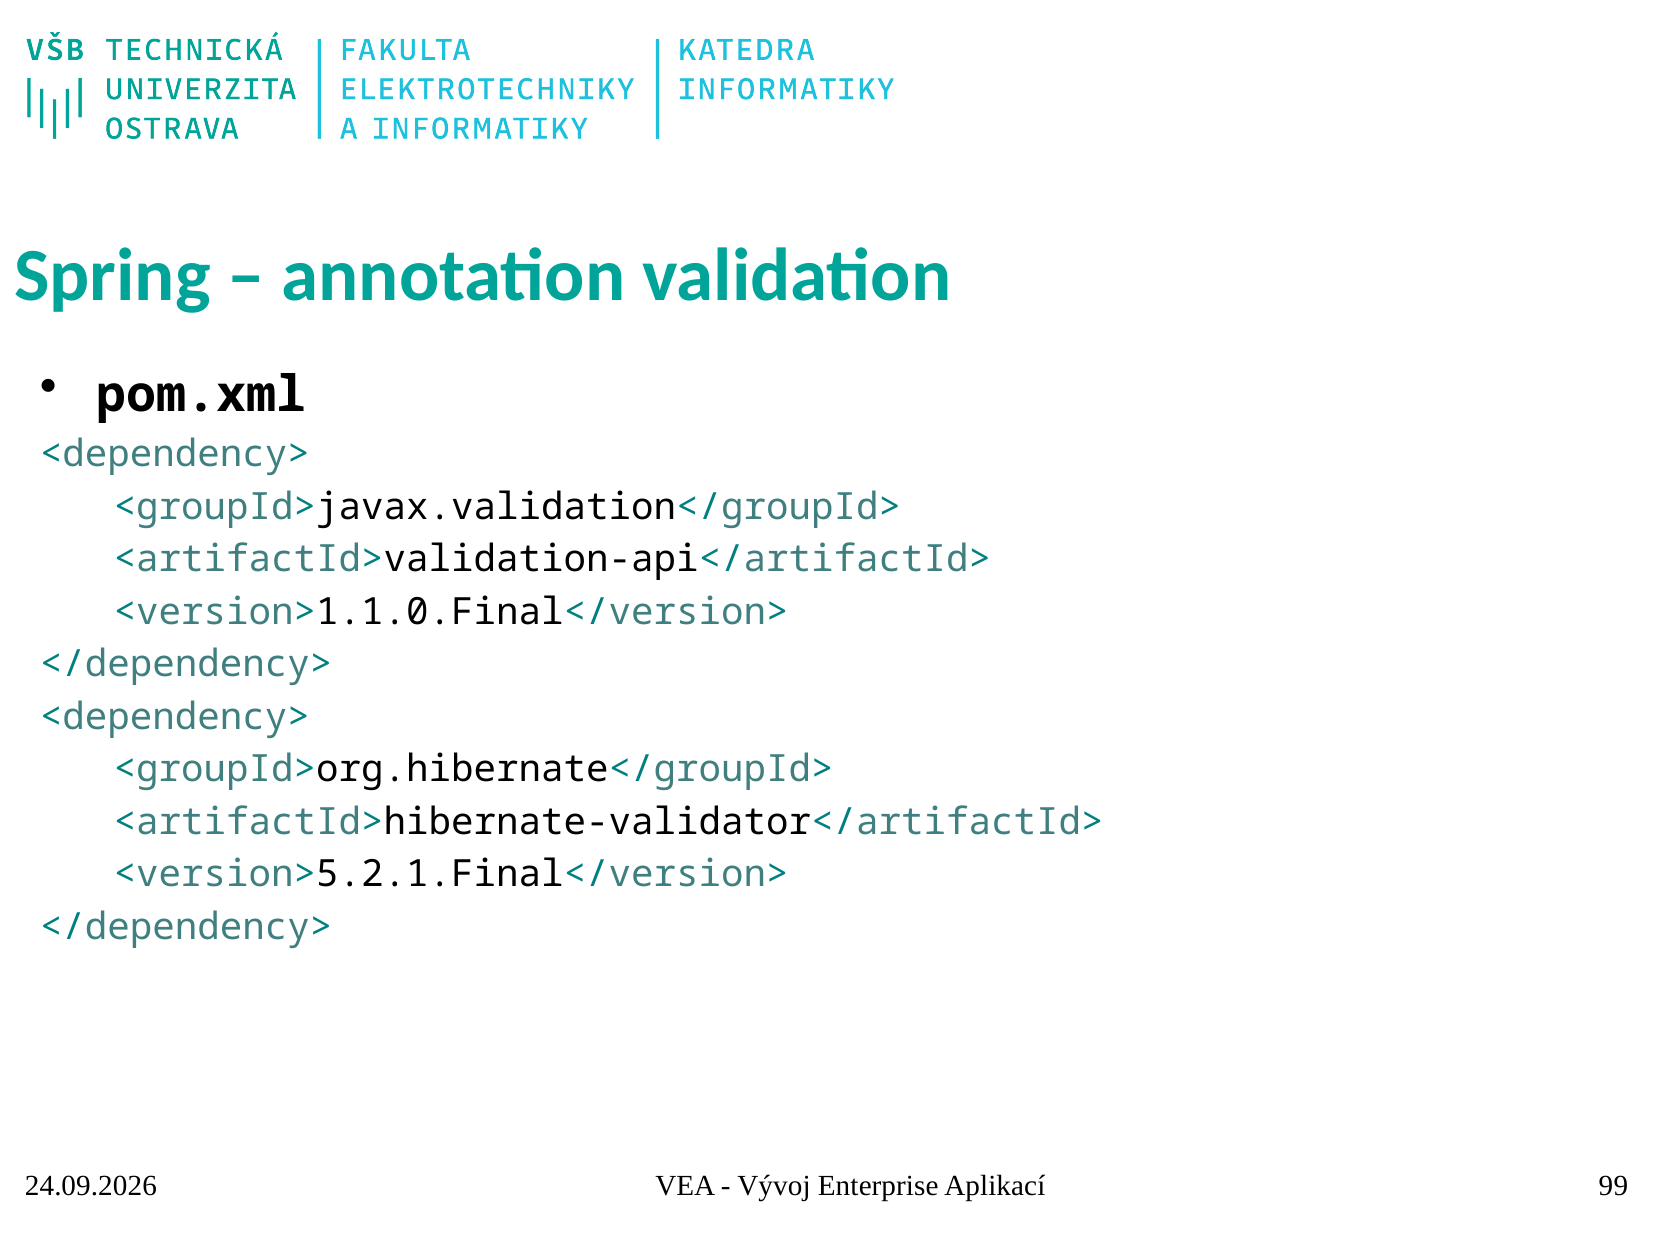

Spring – annotation validation
# pom.xml
<dependency>
	<groupId>javax.validation</groupId>
	<artifactId>validation-api</artifactId>
	<version>1.1.0.Final</version>
</dependency>
<dependency>
	<groupId>org.hibernate</groupId>
	<artifactId>hibernate-validator</artifactId>
	<version>5.2.1.Final</version>
</dependency>
VEA - Vývoj Enterprise Aplikací
99